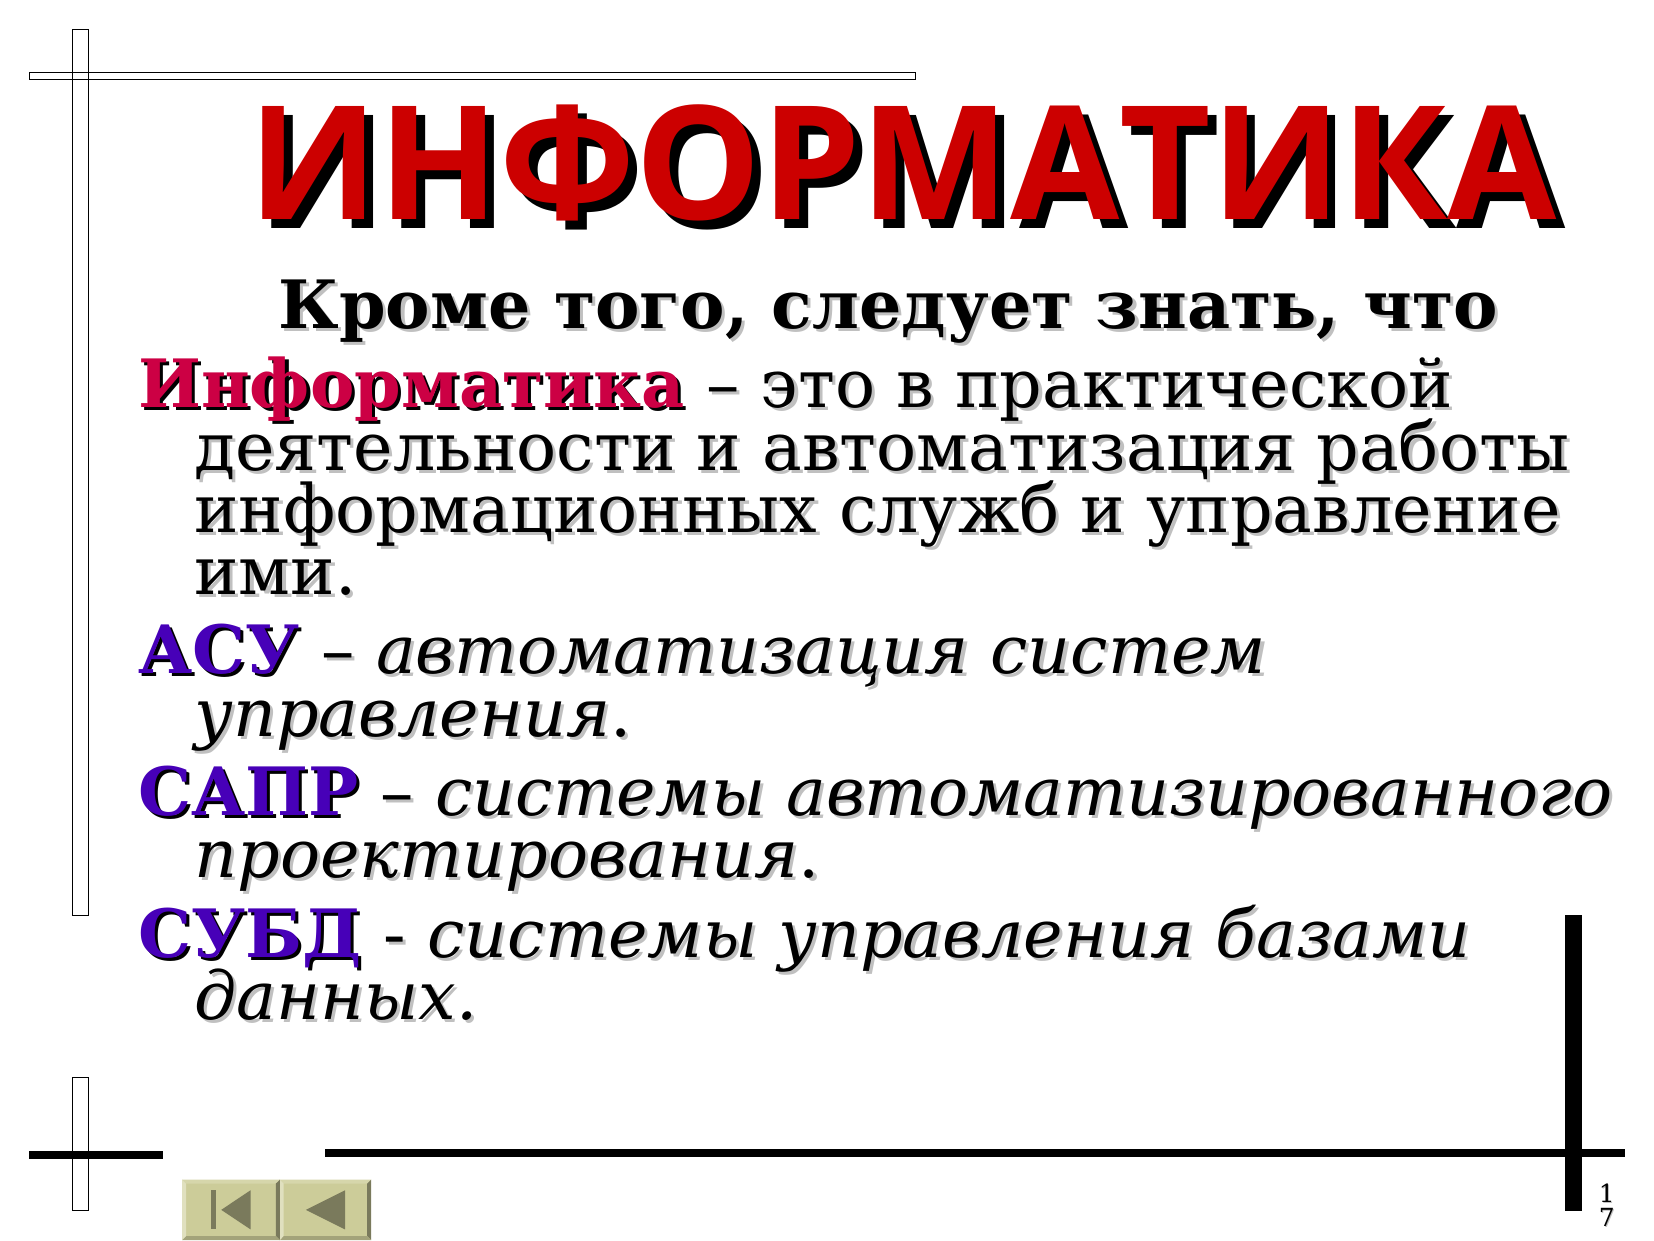

# ИНФОРМАТИКА
Кроме того, следует знать, что
Информатика – это в практической деятельности и автоматизация работы информационных служб и управление ими.
АСУ – автоматизация систем управления.
САПР – системы автоматизированного проектирования.
СУБД - системы управления базами данных.